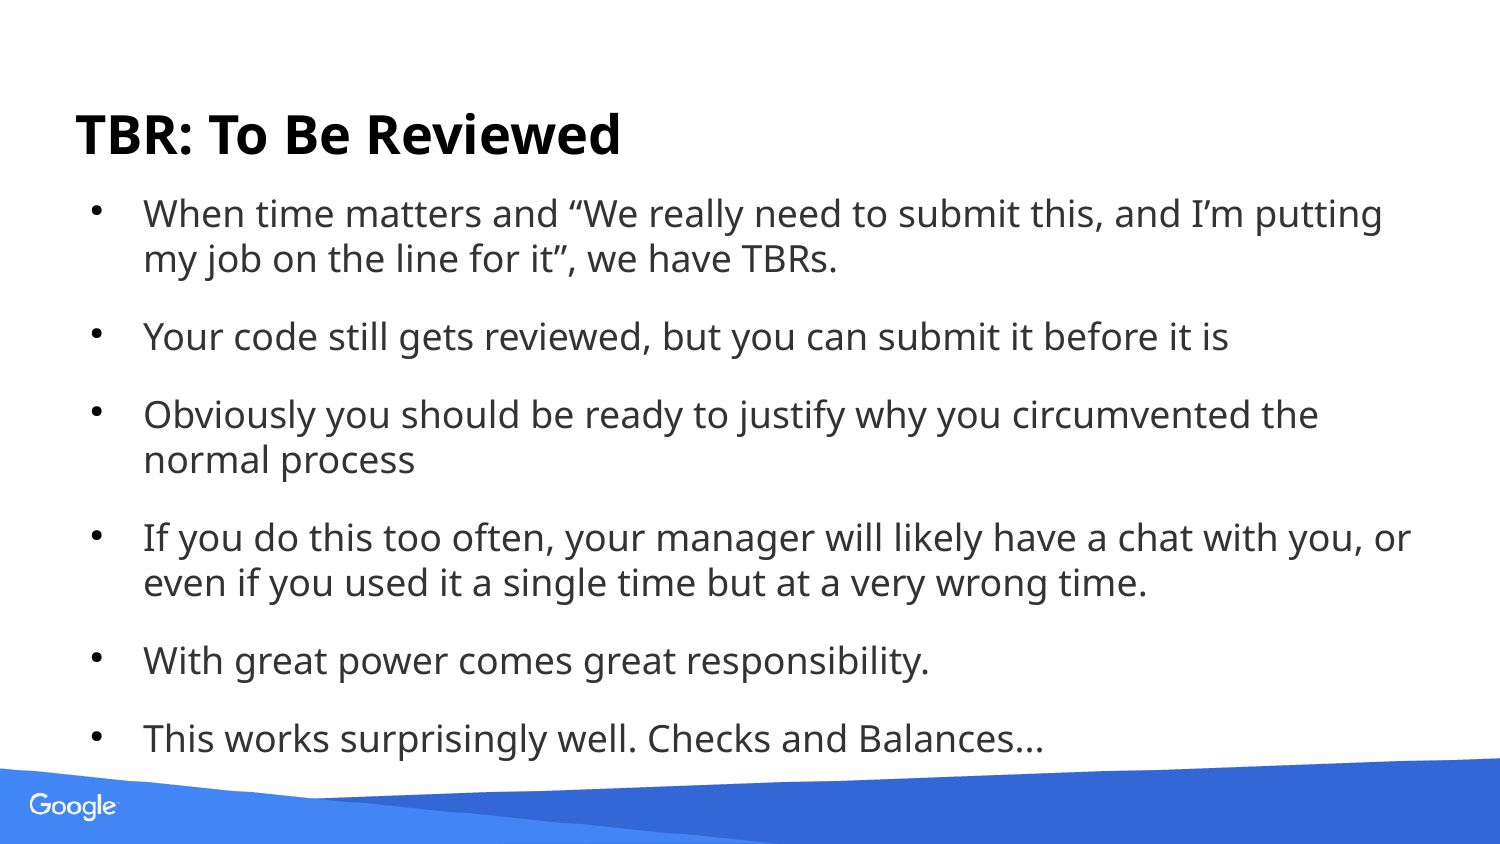

TBR: To Be Reviewed
# When time matters and “We really need to submit this, and I’m putting my job on the line for it”, we have TBRs.
Your code still gets reviewed, but you can submit it before it is
Obviously you should be ready to justify why you circumvented the normal process
If you do this too often, your manager will likely have a chat with you, or even if you used it a single time but at a very wrong time.
With great power comes great responsibility.
This works surprisingly well. Checks and Balances...